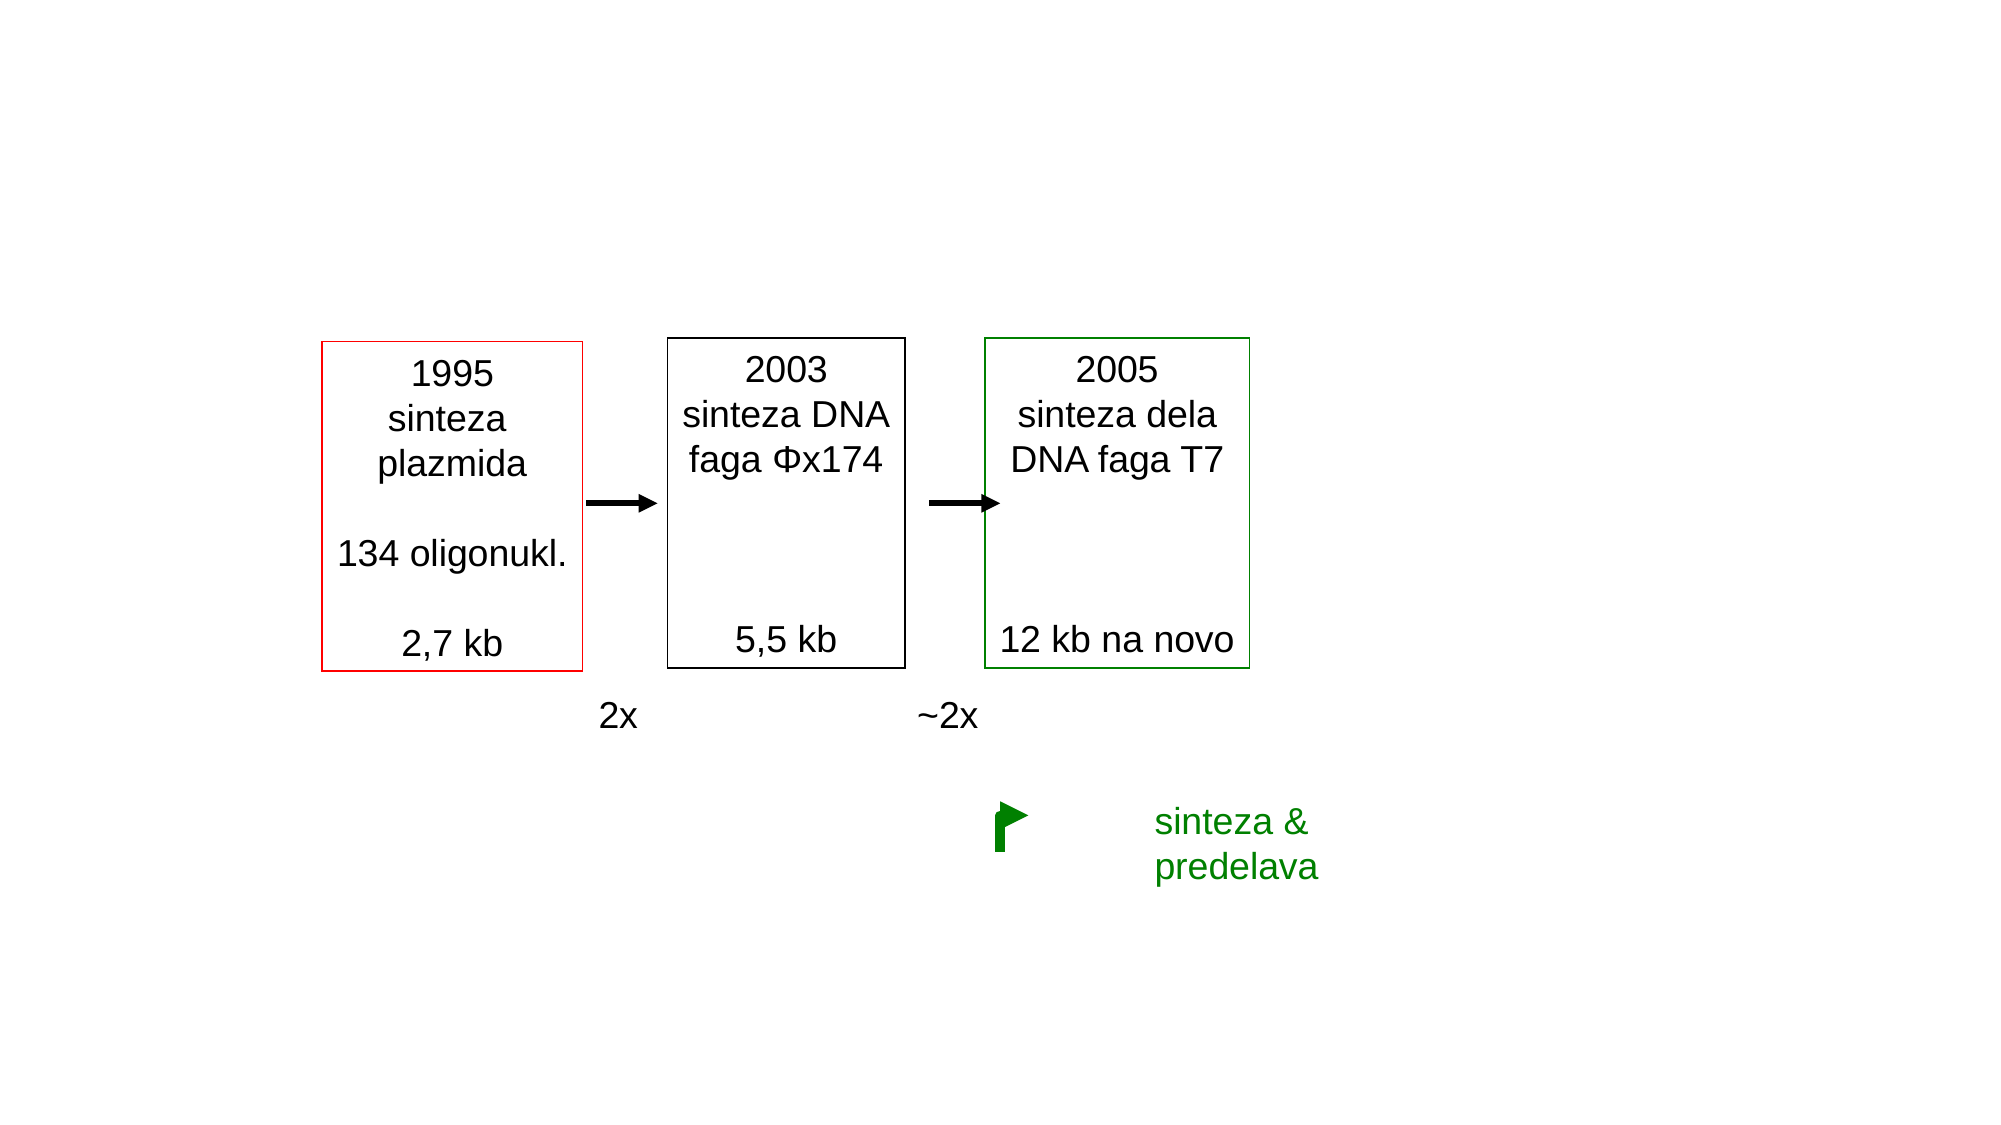

2003
sinteza DNA
faga Φx174
5,5 kb
2005
sinteza dela
DNA faga T7
12 kb na novo
1995
sinteza
plazmida
134 oligonukl.
2,7 kb
2x
~2x
sinteza &
predelava